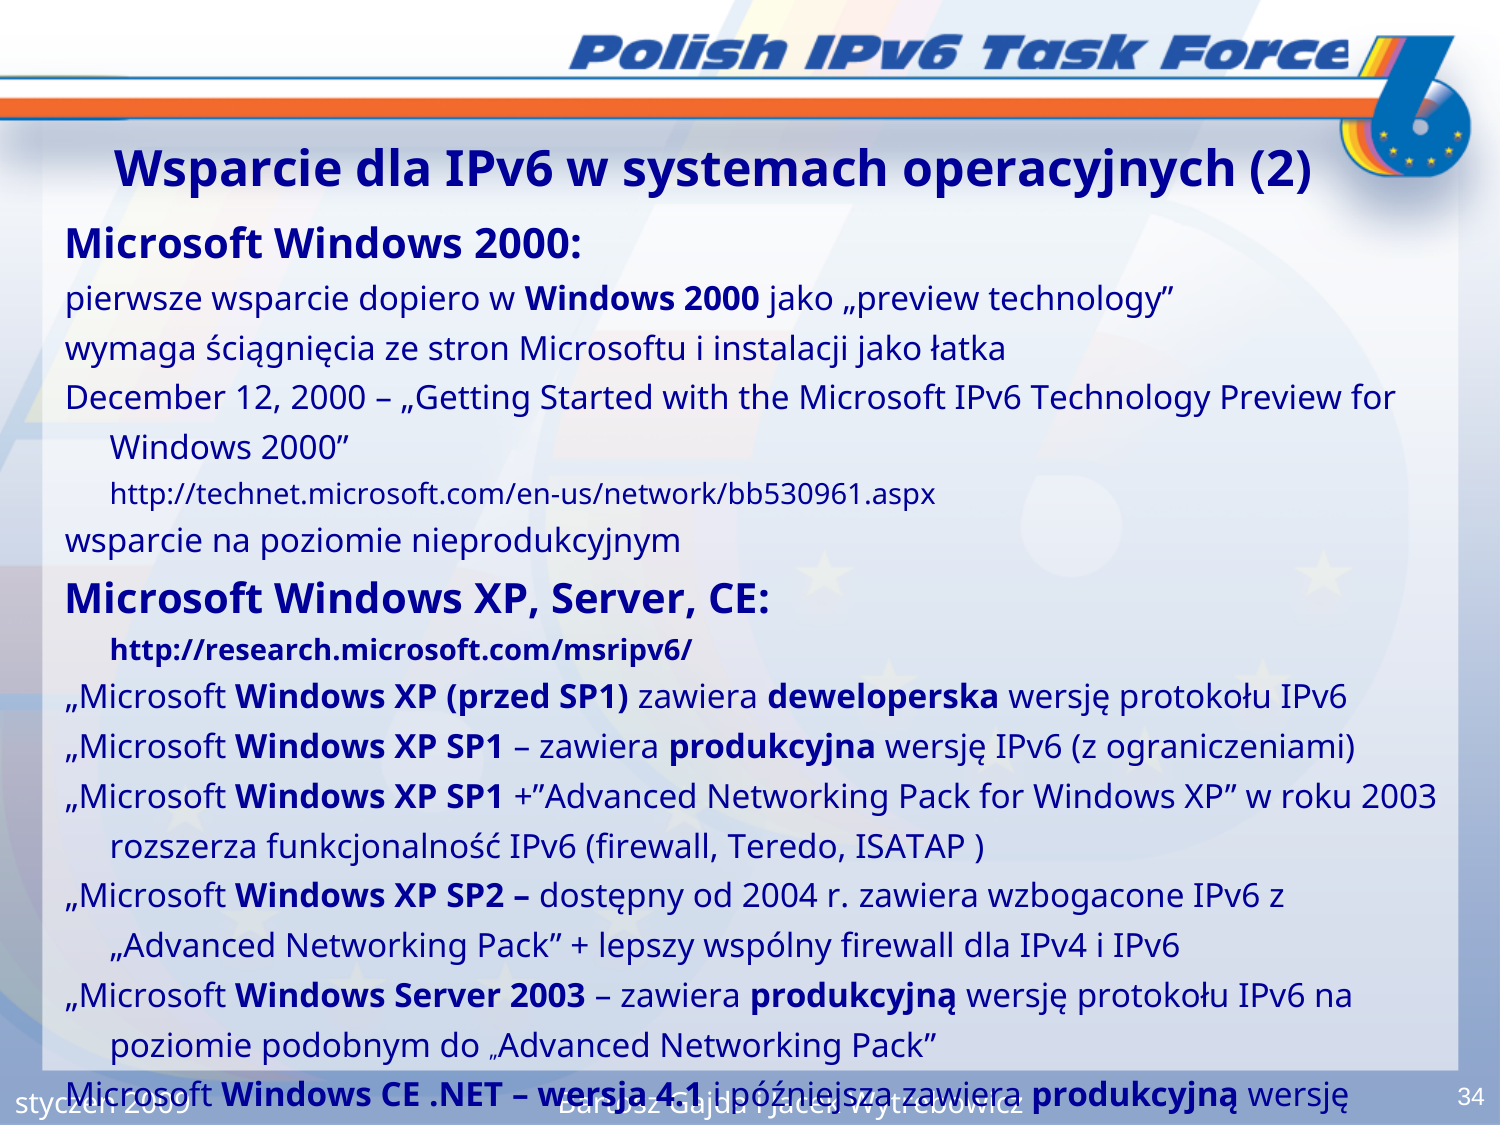

Wsparcie dla IPv6 w systemach operacyjnych (2)
Microsoft Windows 2000:
pierwsze wsparcie dopiero w Windows 2000 jako „preview technology”
wymaga ściągnięcia ze stron Microsoftu i instalacji jako łatka
December 12, 2000 – „Getting Started with the Microsoft IPv6 Technology Preview for Windows 2000”
http://technet.microsoft.com/en-us/network/bb530961.aspx
wsparcie na poziomie nieprodukcyjnym
Microsoft Windows XP, Server, CE:
http://research.microsoft.com/msripv6/
„Microsoft Windows XP (przed SP1) zawiera deweloperska wersję protokołu IPv6
„Microsoft Windows XP SP1 – zawiera produkcyjna wersję IPv6 (z ograniczeniami)
„Microsoft Windows XP SP1 +”Advanced Networking Pack for Windows XP” w roku 2003 rozszerza funkcjonalność IPv6 (firewall, Teredo, ISATAP )
„Microsoft Windows XP SP2 – dostępny od 2004 r. zawiera wzbogacone IPv6 z „Advanced Networking Pack” + lepszy wspólny firewall dla IPv4 i IPv6
„Microsoft Windows Server 2003 – zawiera produkcyjną wersję protokołu IPv6 na poziomie podobnym do „Advanced Networking Pack”
Microsoft Windows CE .NET – wersja 4.1 i późniejsza zawiera produkcyjną wersję protokołu IPv6 z wieloma aplikacjami sieciowymi
styczeń 2009
Bartosz Gajda i Jacek Wytrebowicz
34